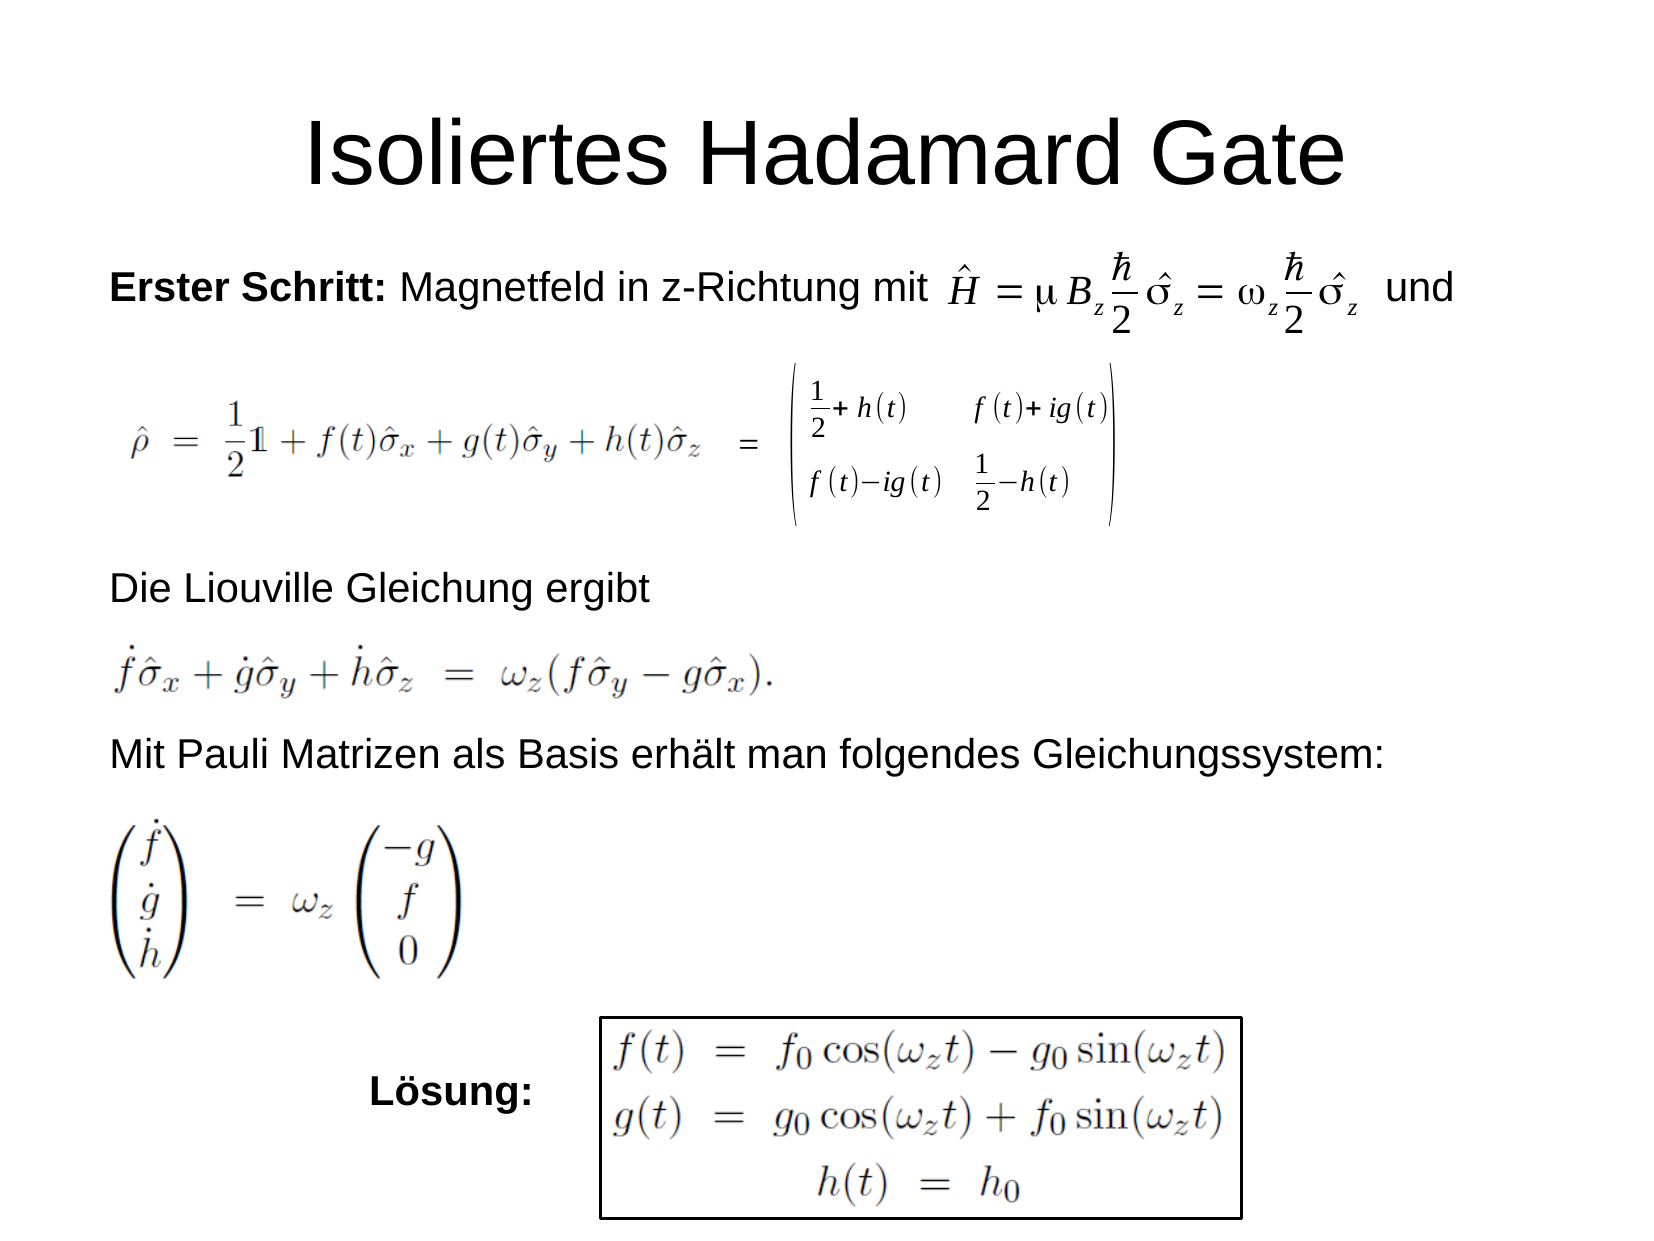

# Isoliertes Hadamard Gate
Erster Schritt: Magnetfeld in z-Richtung mit
und
Die Liouville Gleichung ergibt
Mit Pauli Matrizen als Basis erhält man folgendes Gleichungssystem:
Lösung: